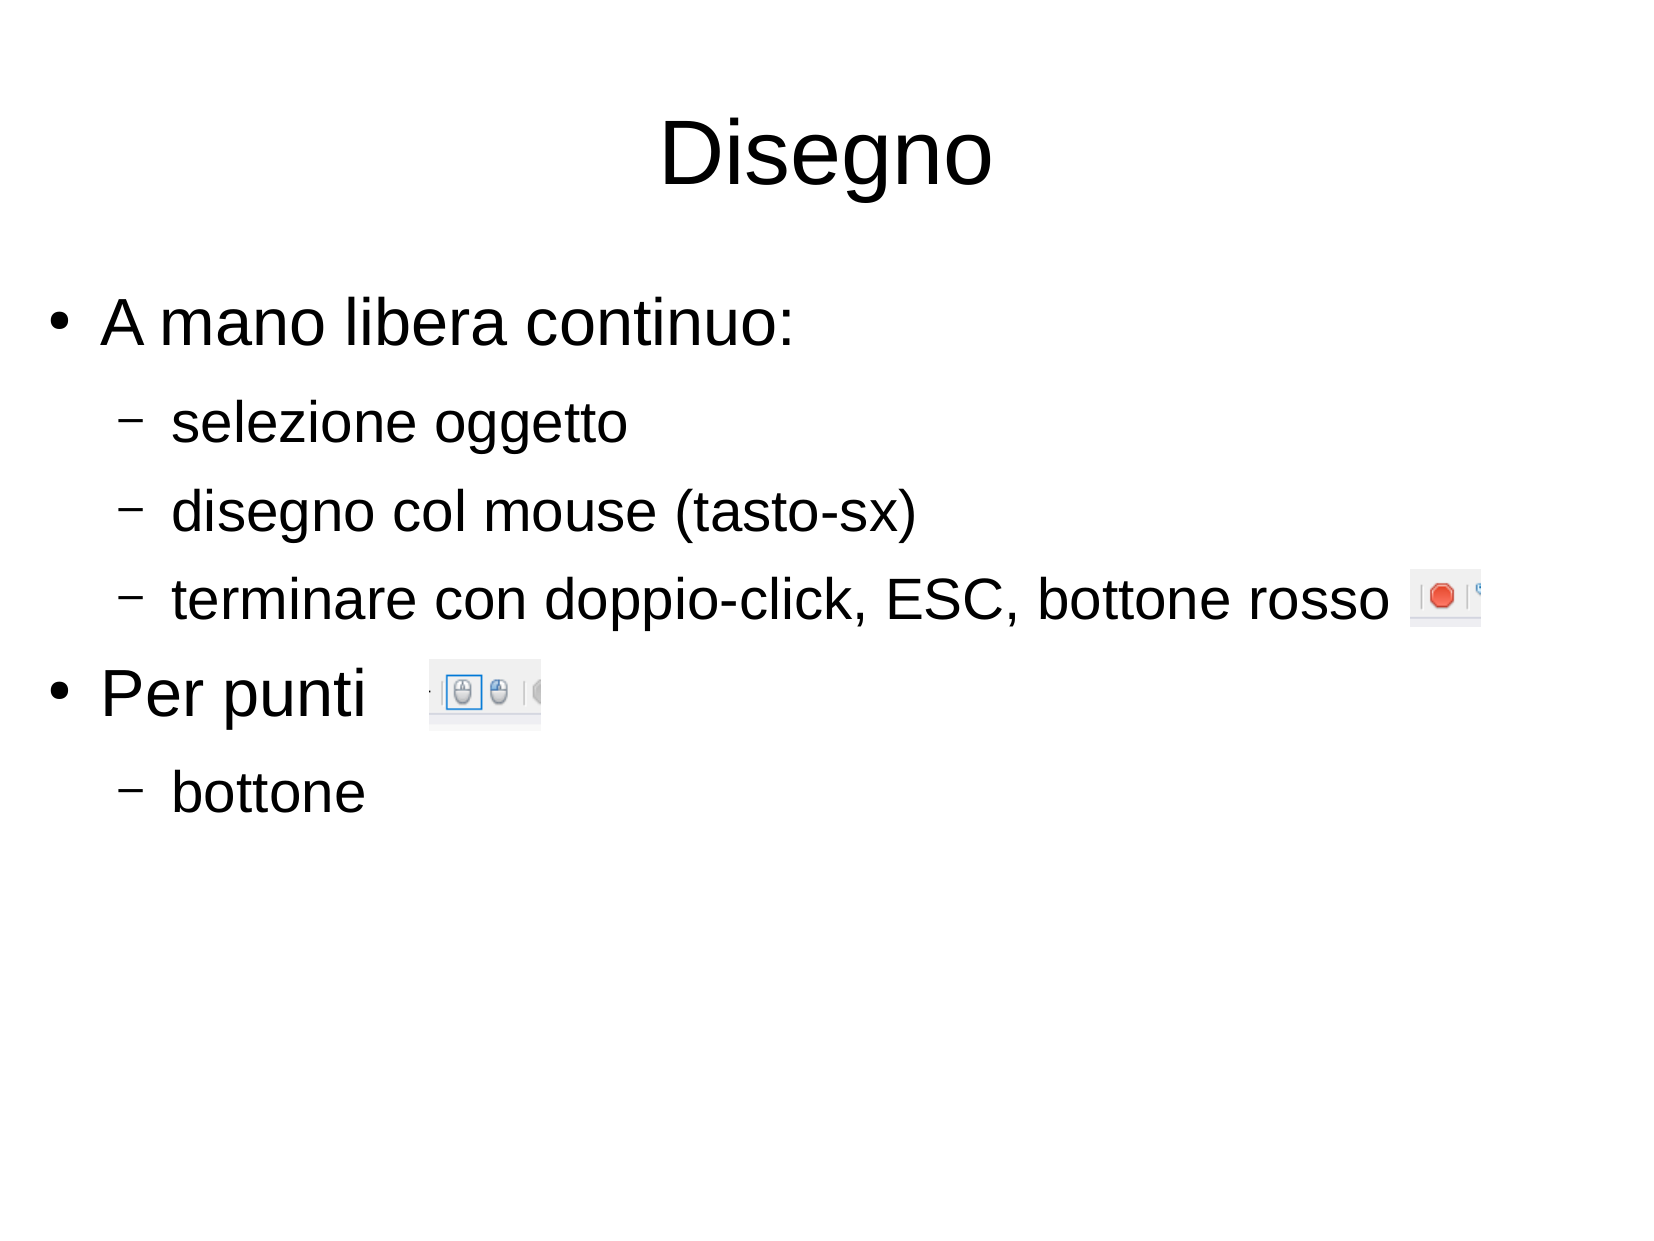

# Disegno
A mano libera continuo:
selezione oggetto
disegno col mouse (tasto-sx)
terminare con doppio-click, ESC, bottone rosso
Per punti
bottone